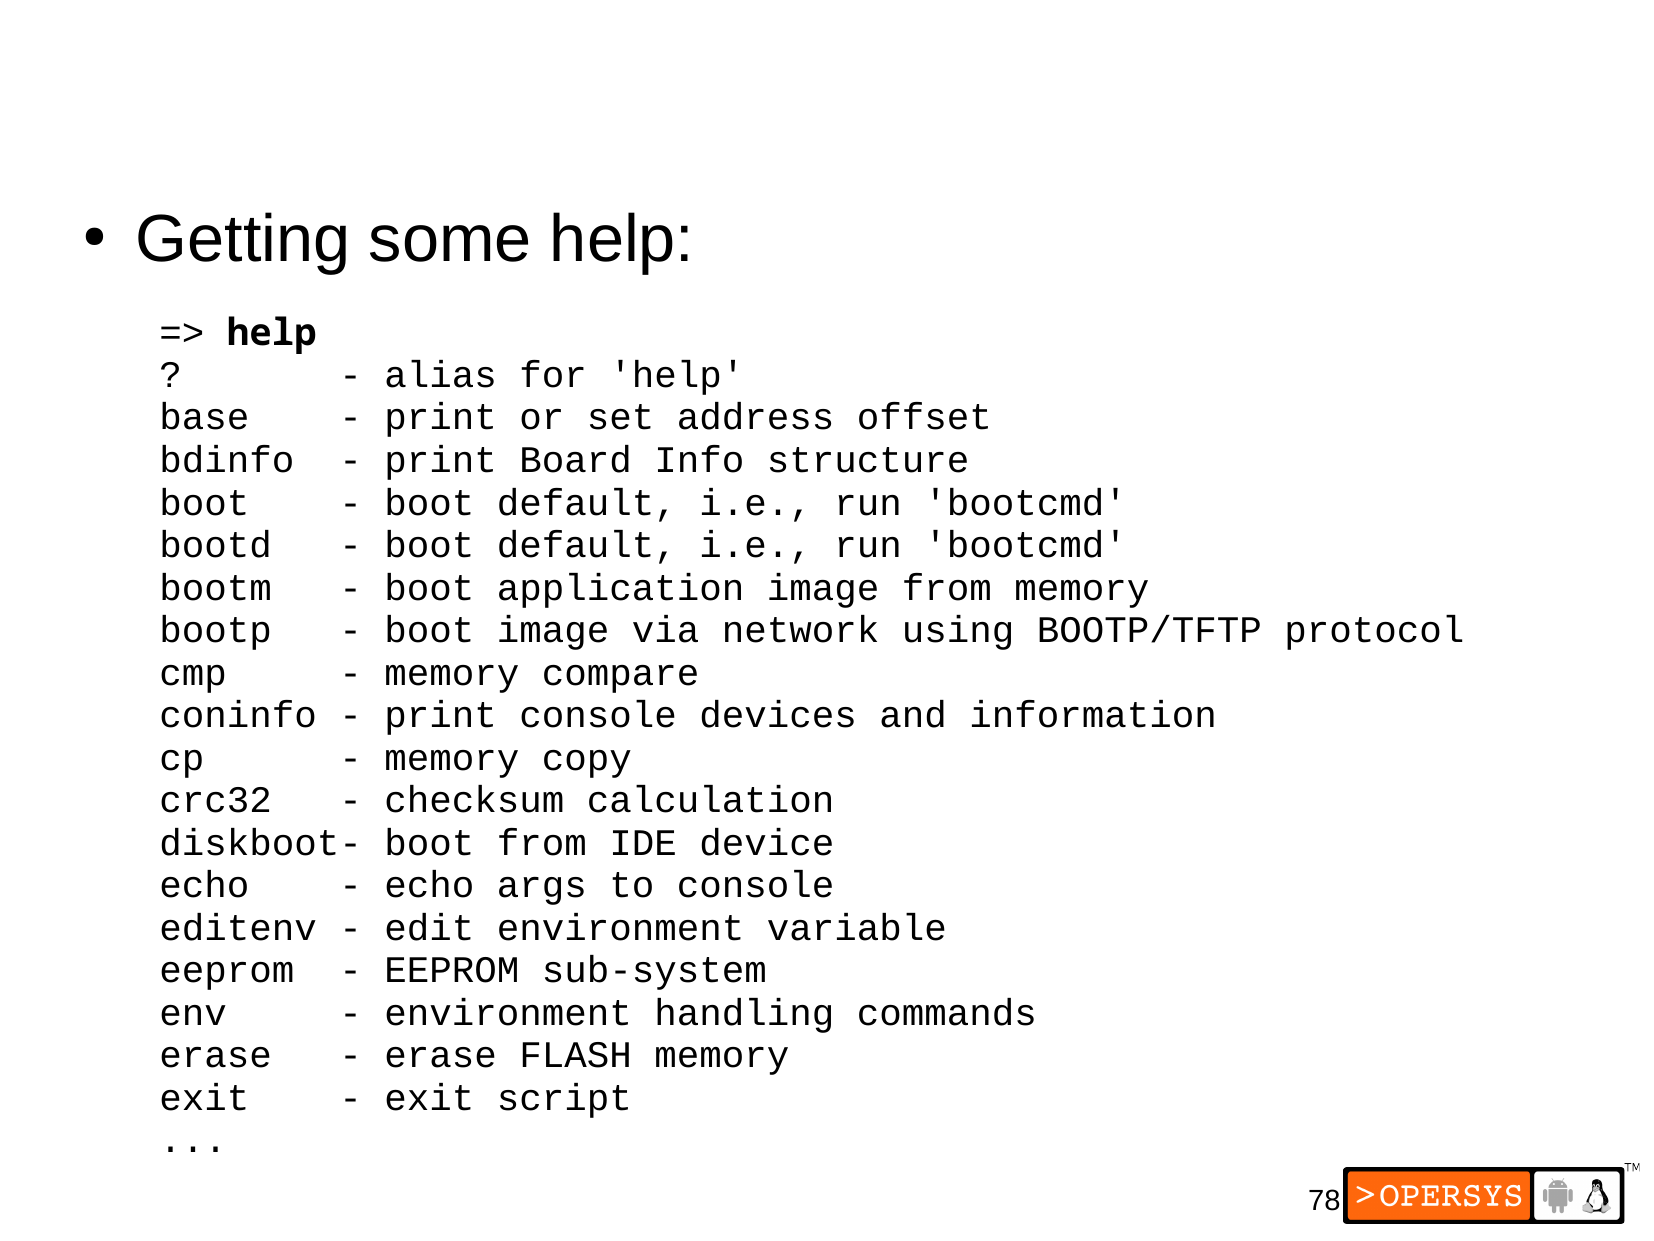

# Getting some help:
=> help
? - alias for 'help'
base - print or set address offset
bdinfo - print Board Info structure
boot - boot default, i.e., run 'bootcmd'
bootd - boot default, i.e., run 'bootcmd'
bootm - boot application image from memory
bootp - boot image via network using BOOTP/TFTP protocol
cmp - memory compare
coninfo - print console devices and information
cp - memory copy
crc32 - checksum calculation
diskboot- boot from IDE device
echo - echo args to console
editenv - edit environment variable
eeprom - EEPROM sub-system
env - environment handling commands
erase - erase FLASH memory
exit - exit script
...